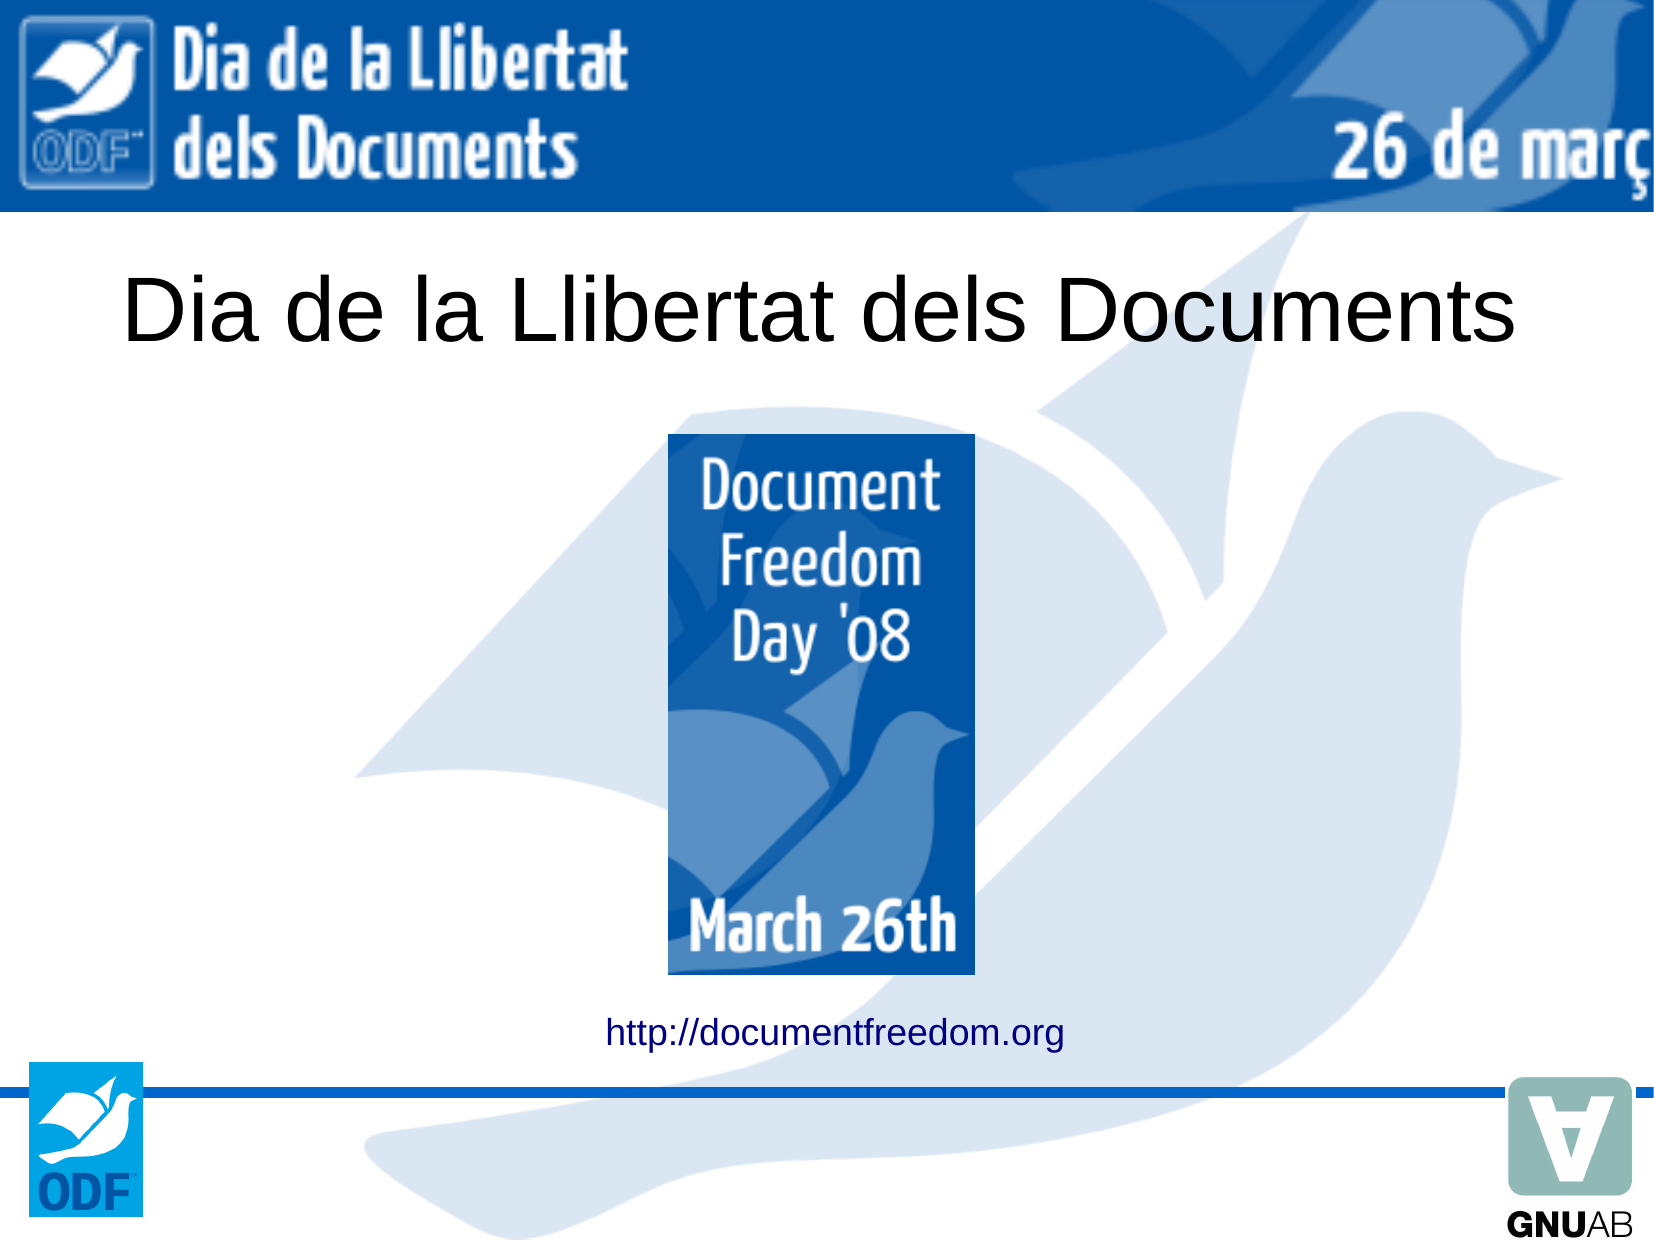

# Dia de la Llibertat dels Documents
http://documentfreedom.org